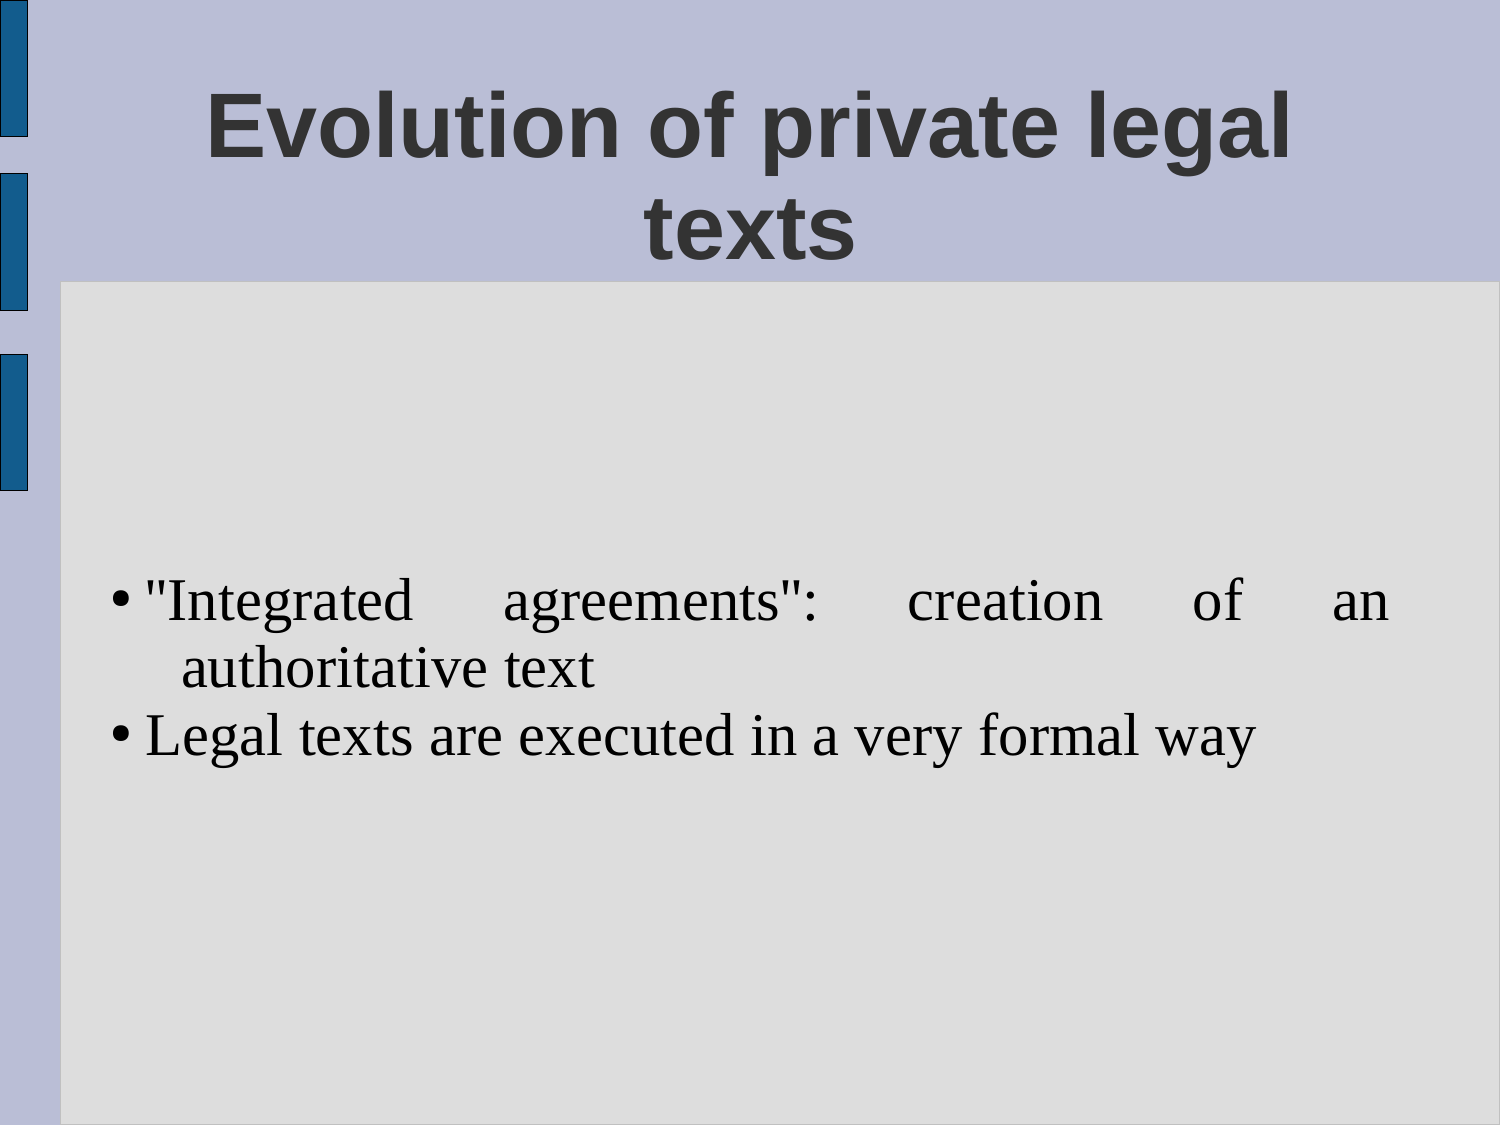

# Evolution of private legal texts
''Integrated agreements'': creation of an authoritative text
Legal texts are executed in a very formal way